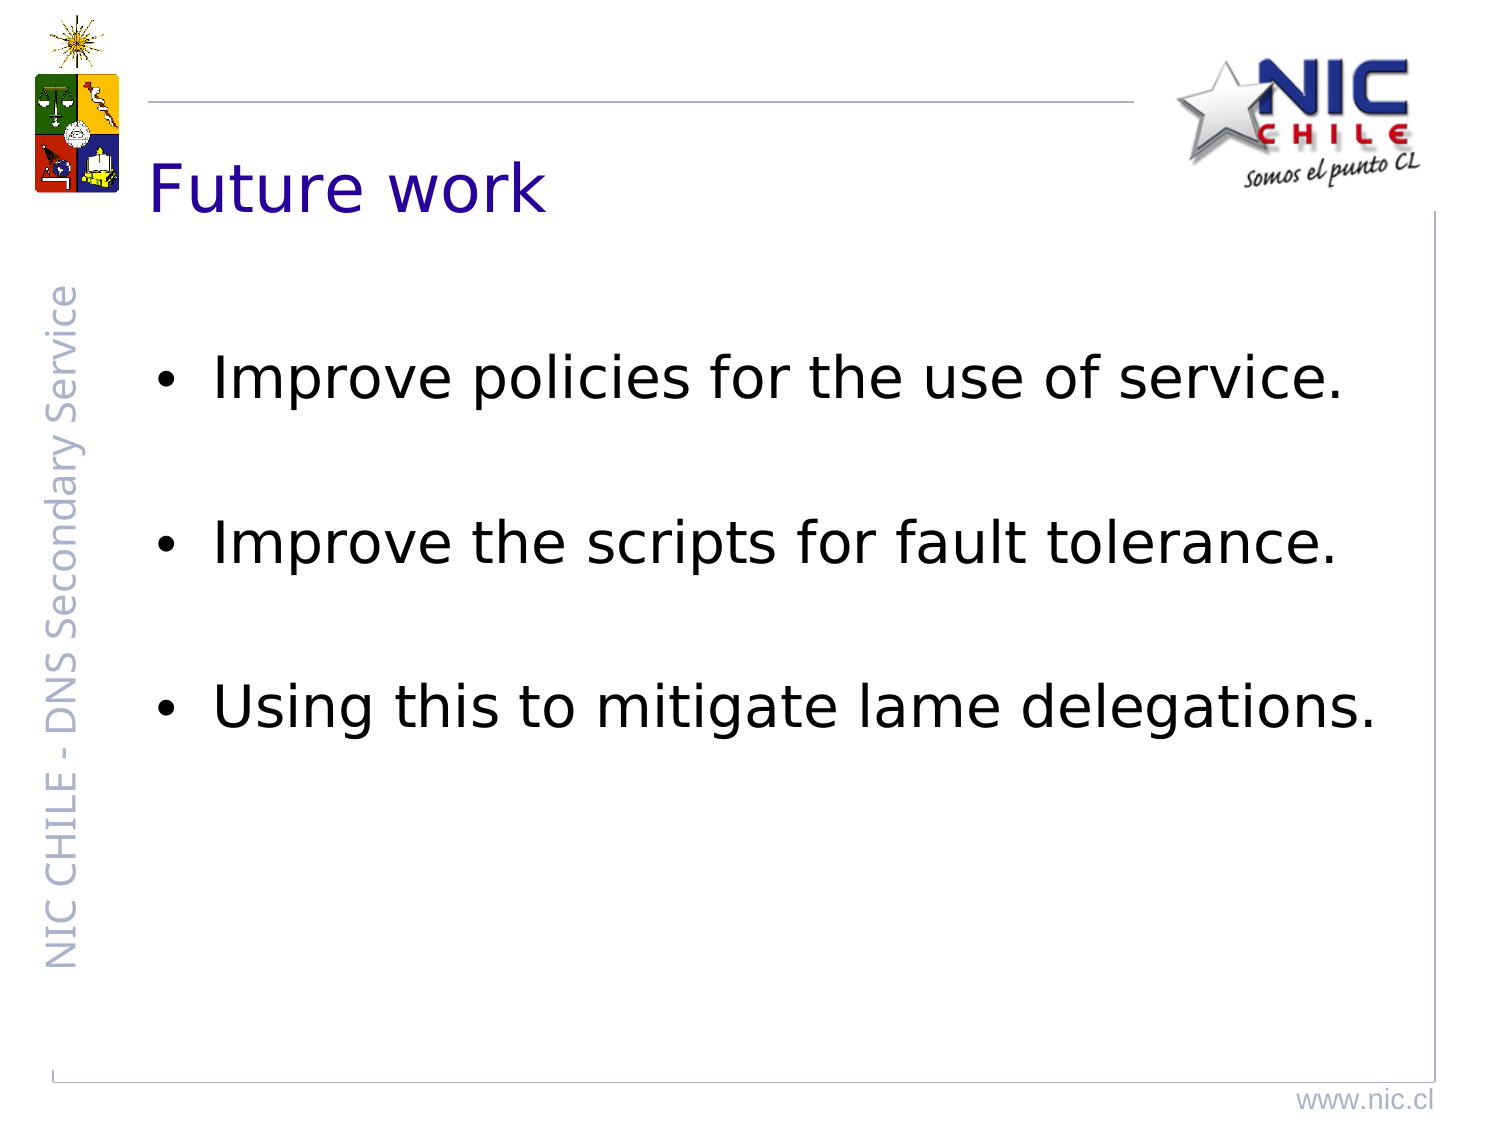

# Future work
Improve policies for the use of service.
Improve the scripts for fault tolerance.
Using this to mitigate lame delegations.